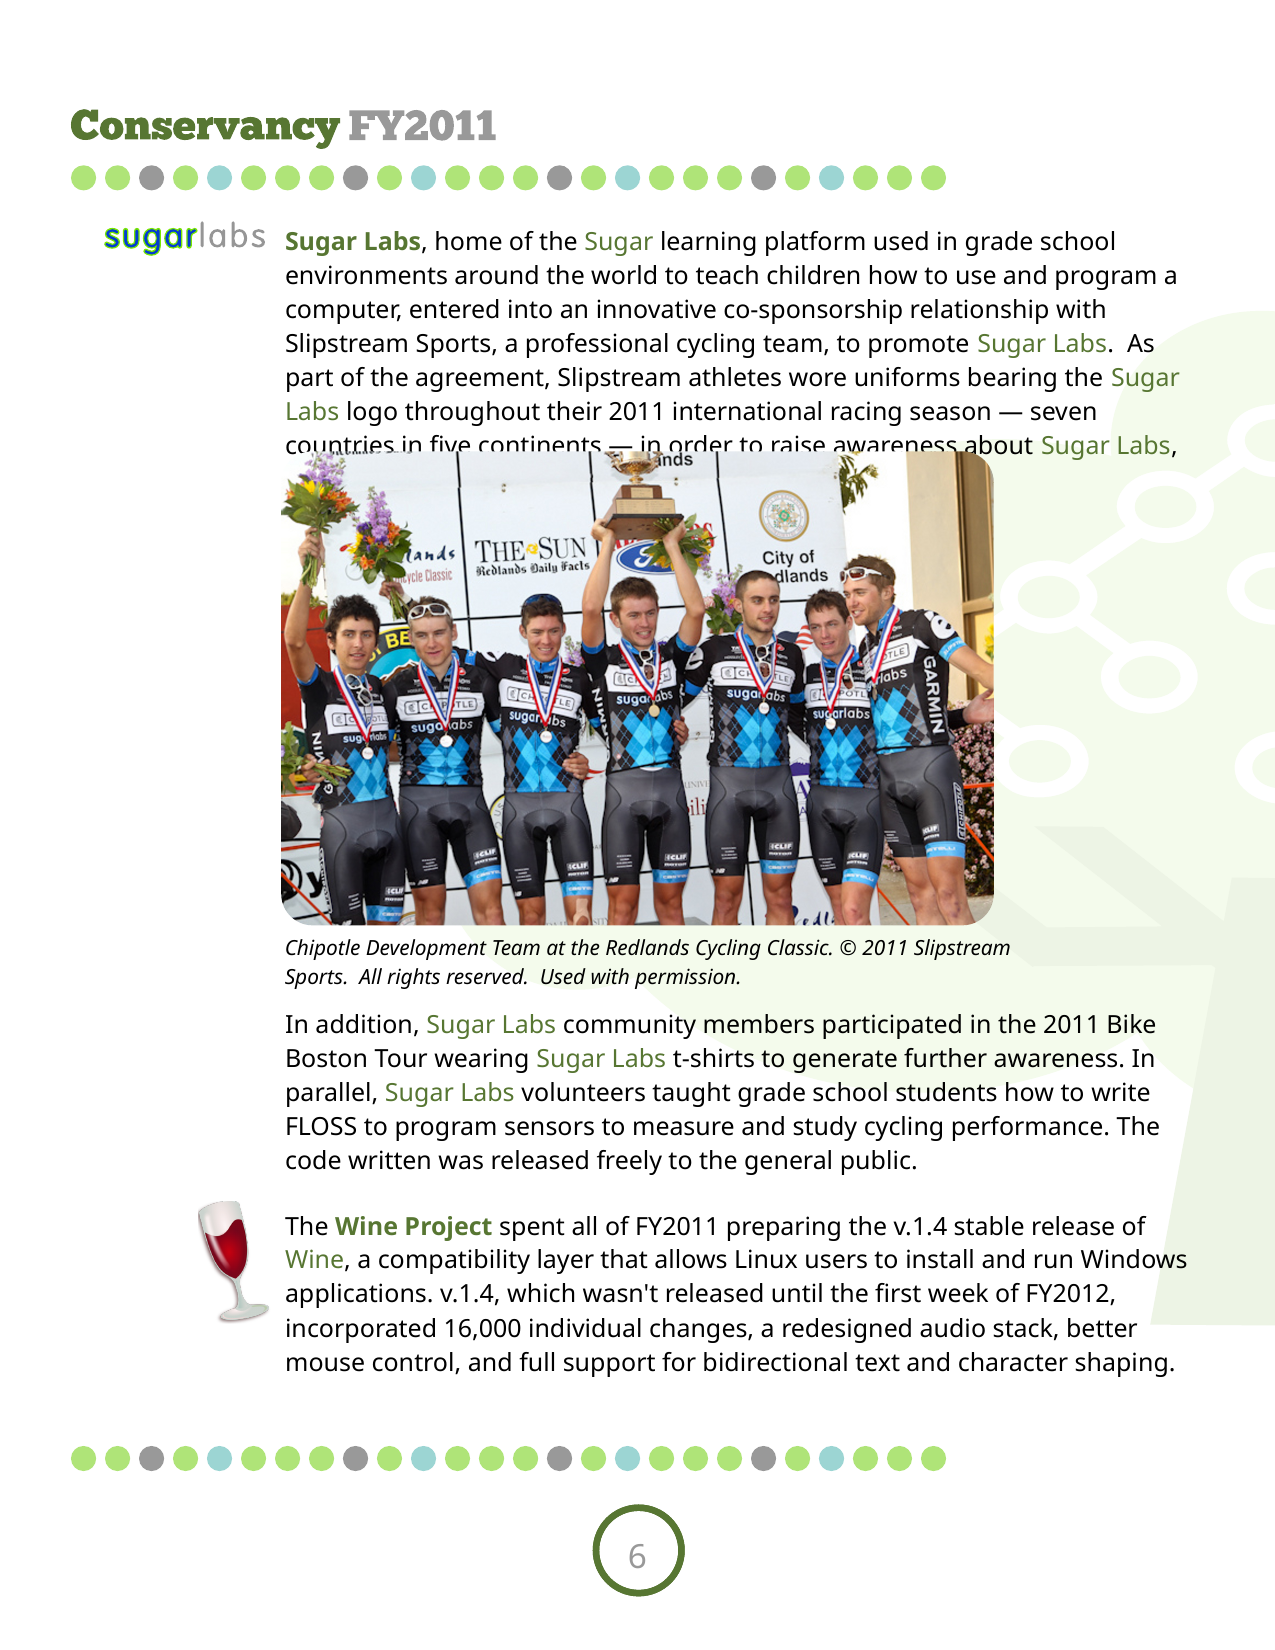

# Sugar Labs, home of the Sugar learning platform used in grade school environments around the world to teach children how to use and program a computer, entered into an innovative co-sponsorship relationship with Slipstream Sports, a professional cycling team, to promote Sugar Labs. As part of the agreement, Slipstream athletes wore uniforms bearing the Sugar Labs logo throughout their 2011 international racing season — seven countries in five continents — in order to raise awareness about Sugar Labs, and FLOSS in general.
Chipotle Development Team at the Redlands Cycling Classic. © 2011 Slipstream
Sports. All rights reserved. Used with permission.
In addition, Sugar Labs community members participated in the 2011 Bike Boston Tour wearing Sugar Labs t-shirts to generate further awareness. In parallel, Sugar Labs volunteers taught grade school students how to write FLOSS to program sensors to measure and study cycling performance. The code written was released freely to the general public.
The Wine Project spent all of FY2011 preparing the v.1.4 stable release of Wine, a compatibility layer that allows Linux users to install and run Windows applications. v.1.4, which wasn't released until the first week of FY2012, incorporated 16,000 individual changes, a redesigned audio stack, better mouse control, and full support for bidirectional text and character shaping.